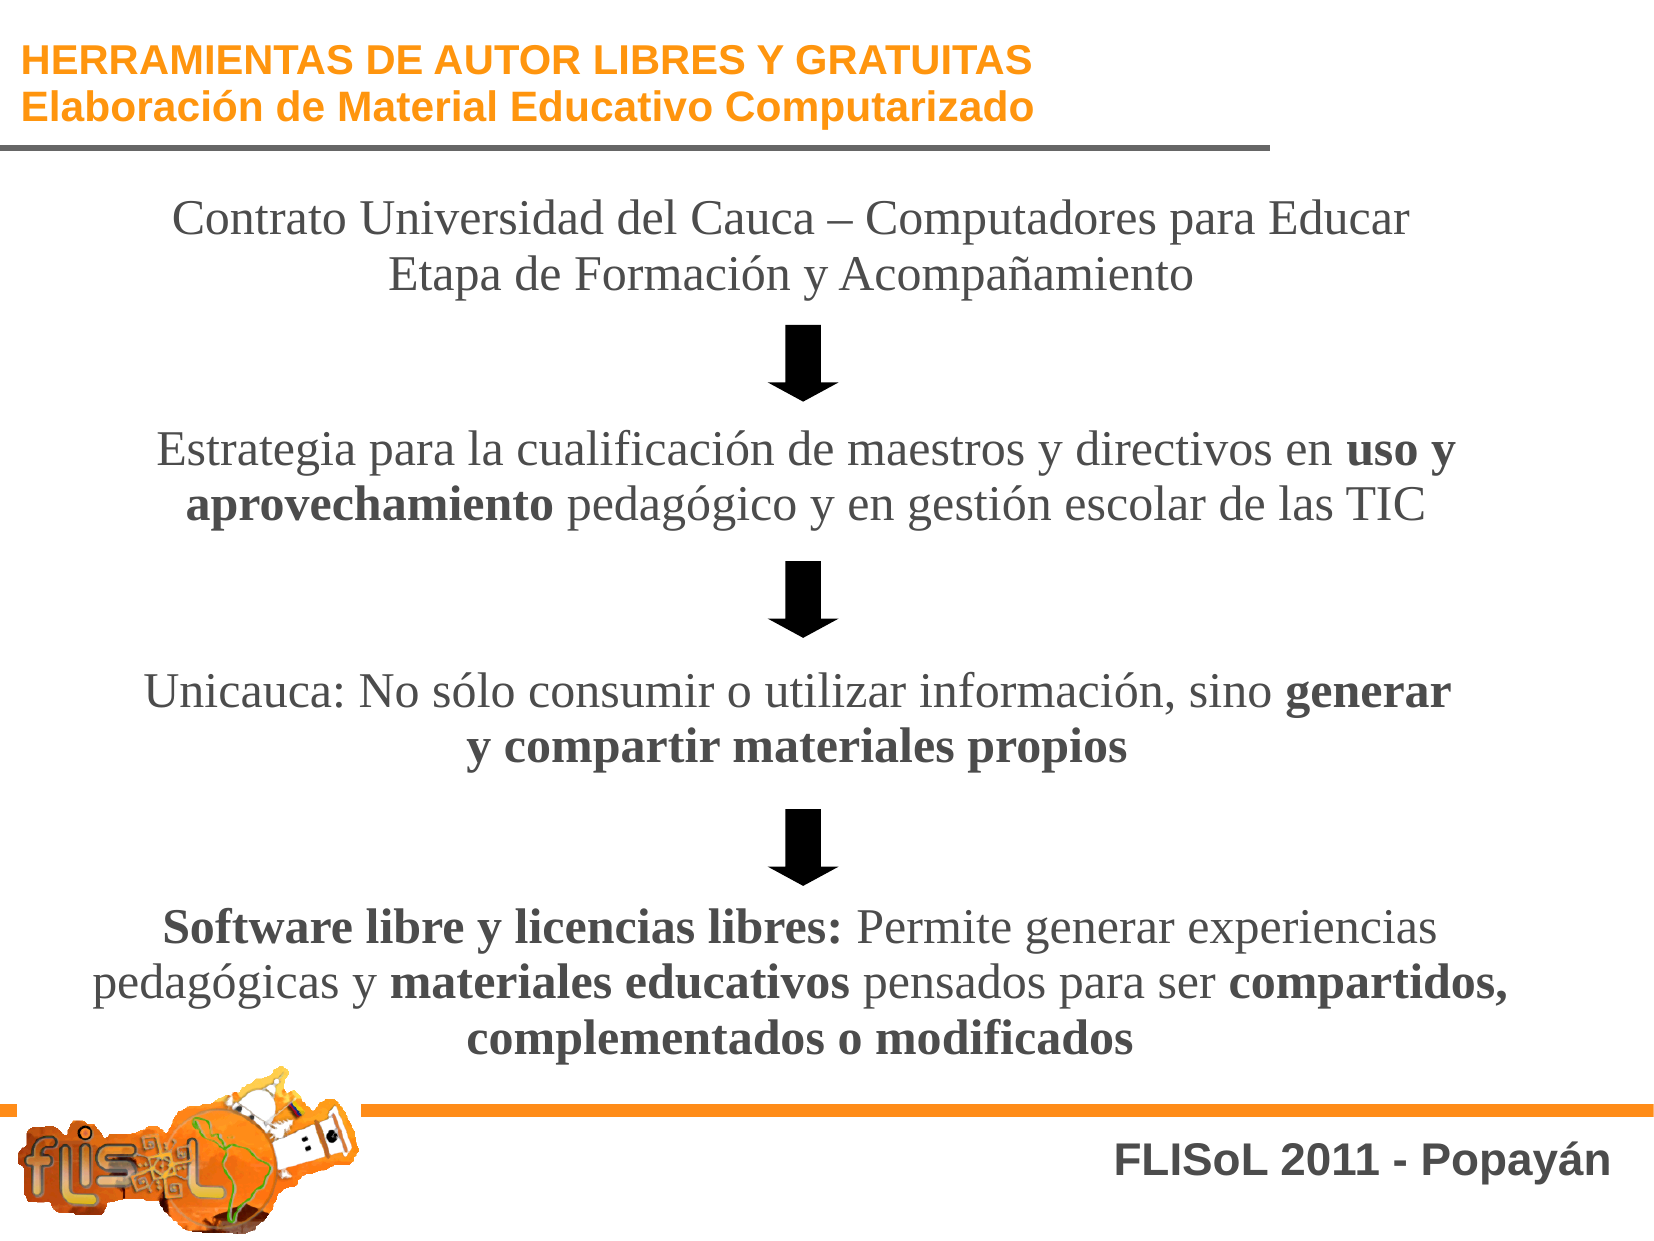

Contrato Universidad del Cauca – Computadores para Educar
Etapa de Formación y Acompañamiento
Estrategia para la cualificación de maestros y directivos en uso y aprovechamiento pedagógico y en gestión escolar de las TIC
Unicauca: No sólo consumir o utilizar información, sino generar y compartir materiales propios
Software libre y licencias libres: Permite generar experiencias pedagógicas y materiales educativos pensados para ser compartidos, complementados o modificados